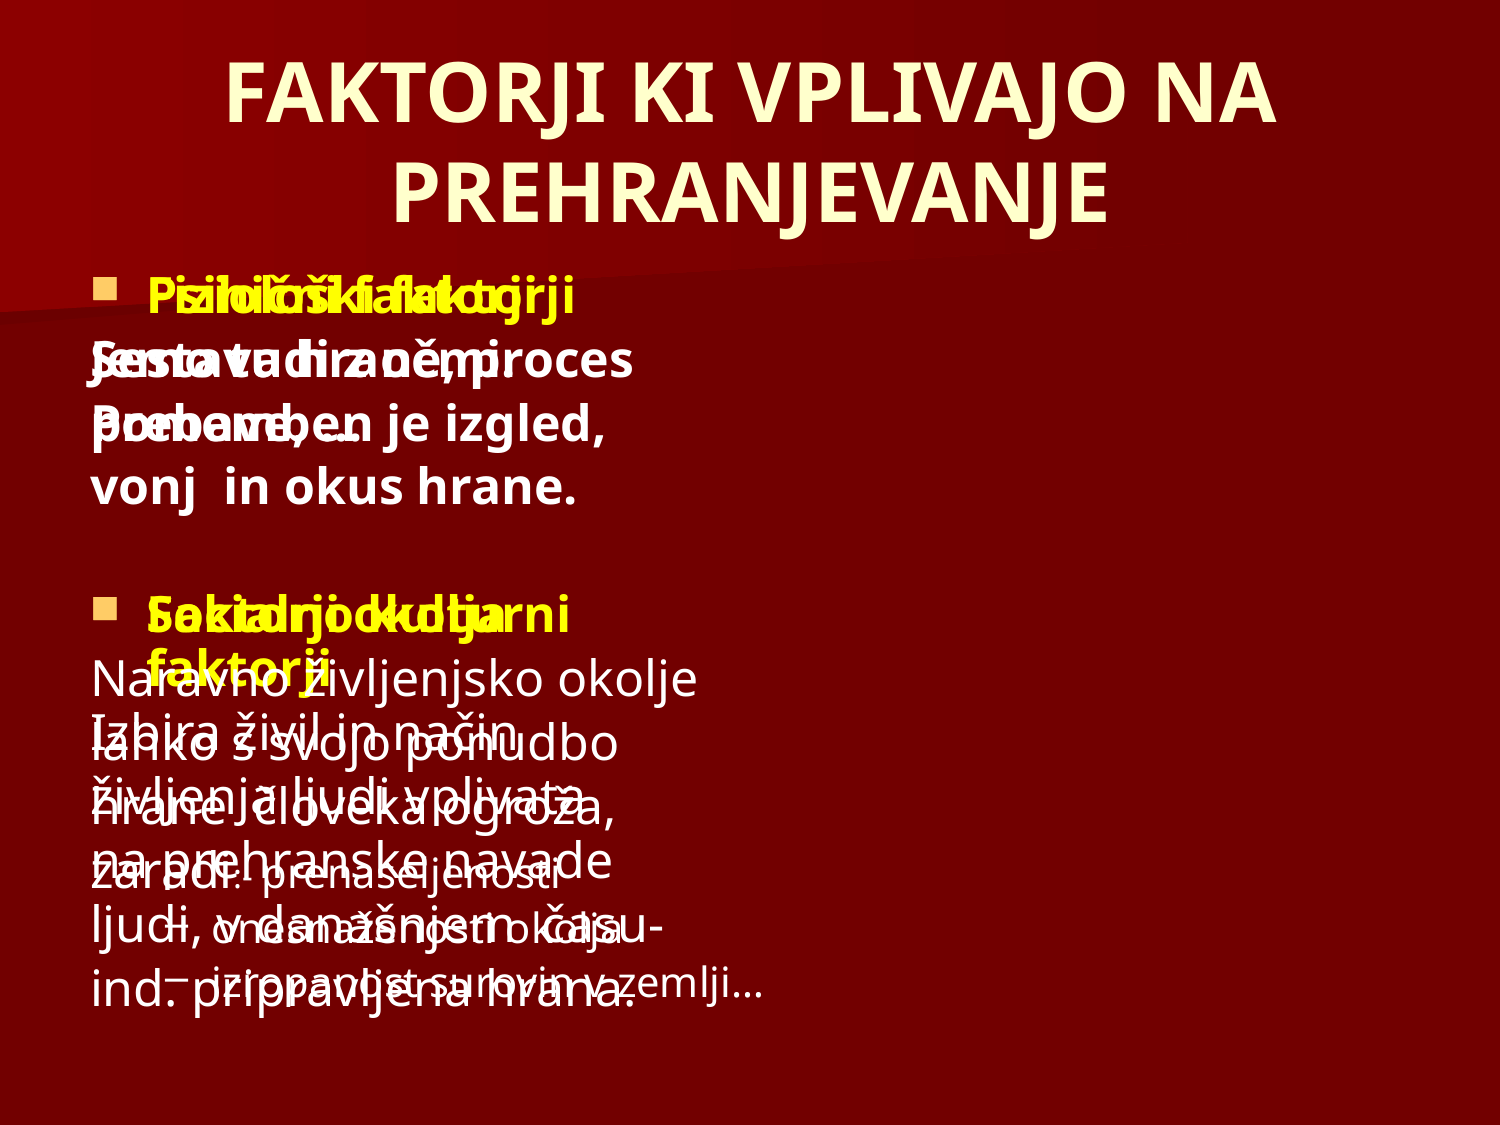

# FAKTORJI KI VPLIVAJO NA PREHRANJEVANJE
Fiziološki faktorji
Sestava hrane, proces
prebave, ...
Socialno kulturni faktorji
Izbira živil in način
življenja ljudi vplivata
na prehranske navade
ljudi, v današnjem času-
ind. pripravljena hrana.
.
Psihični faktorji
Jemo tudi z očmi.
Pomemben je izgled,
vonj in okus hrane.
Faktorji okolja
Naravno življenjsko okolje
lahko s svojo ponudbo
hrane človeka ogroža,
zaradi:- prenaseljenosti
onesnaženosti okolja
izropanost surovin v zemlji…